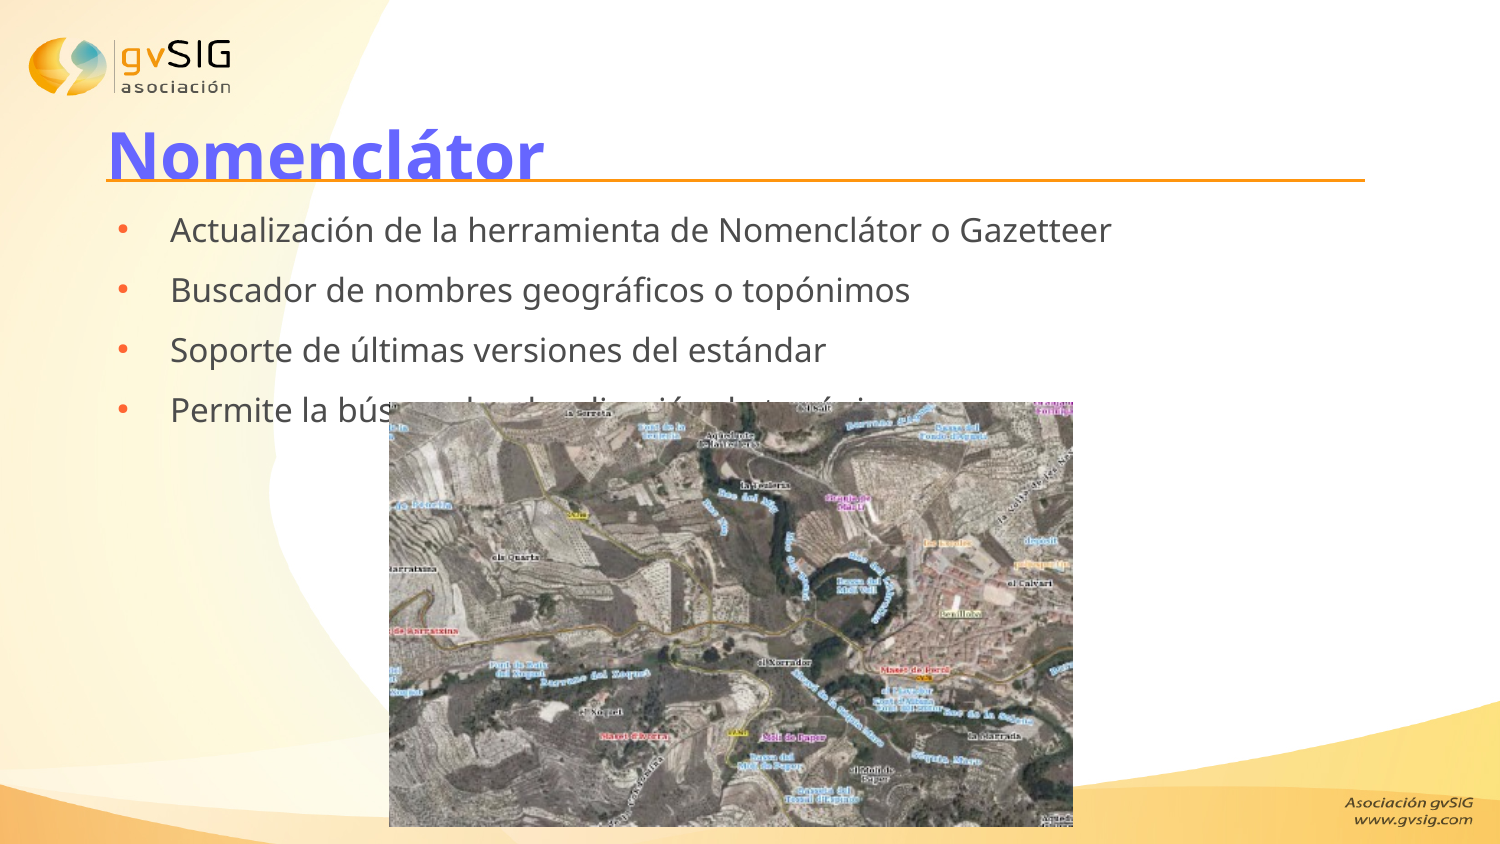

# Nomenclátor
Actualización de la herramienta de Nomenclátor o Gazetteer
Buscador de nombres geográficos o topónimos
Soporte de últimas versiones del estándar
Permite la búsqueda y localización de topónimos